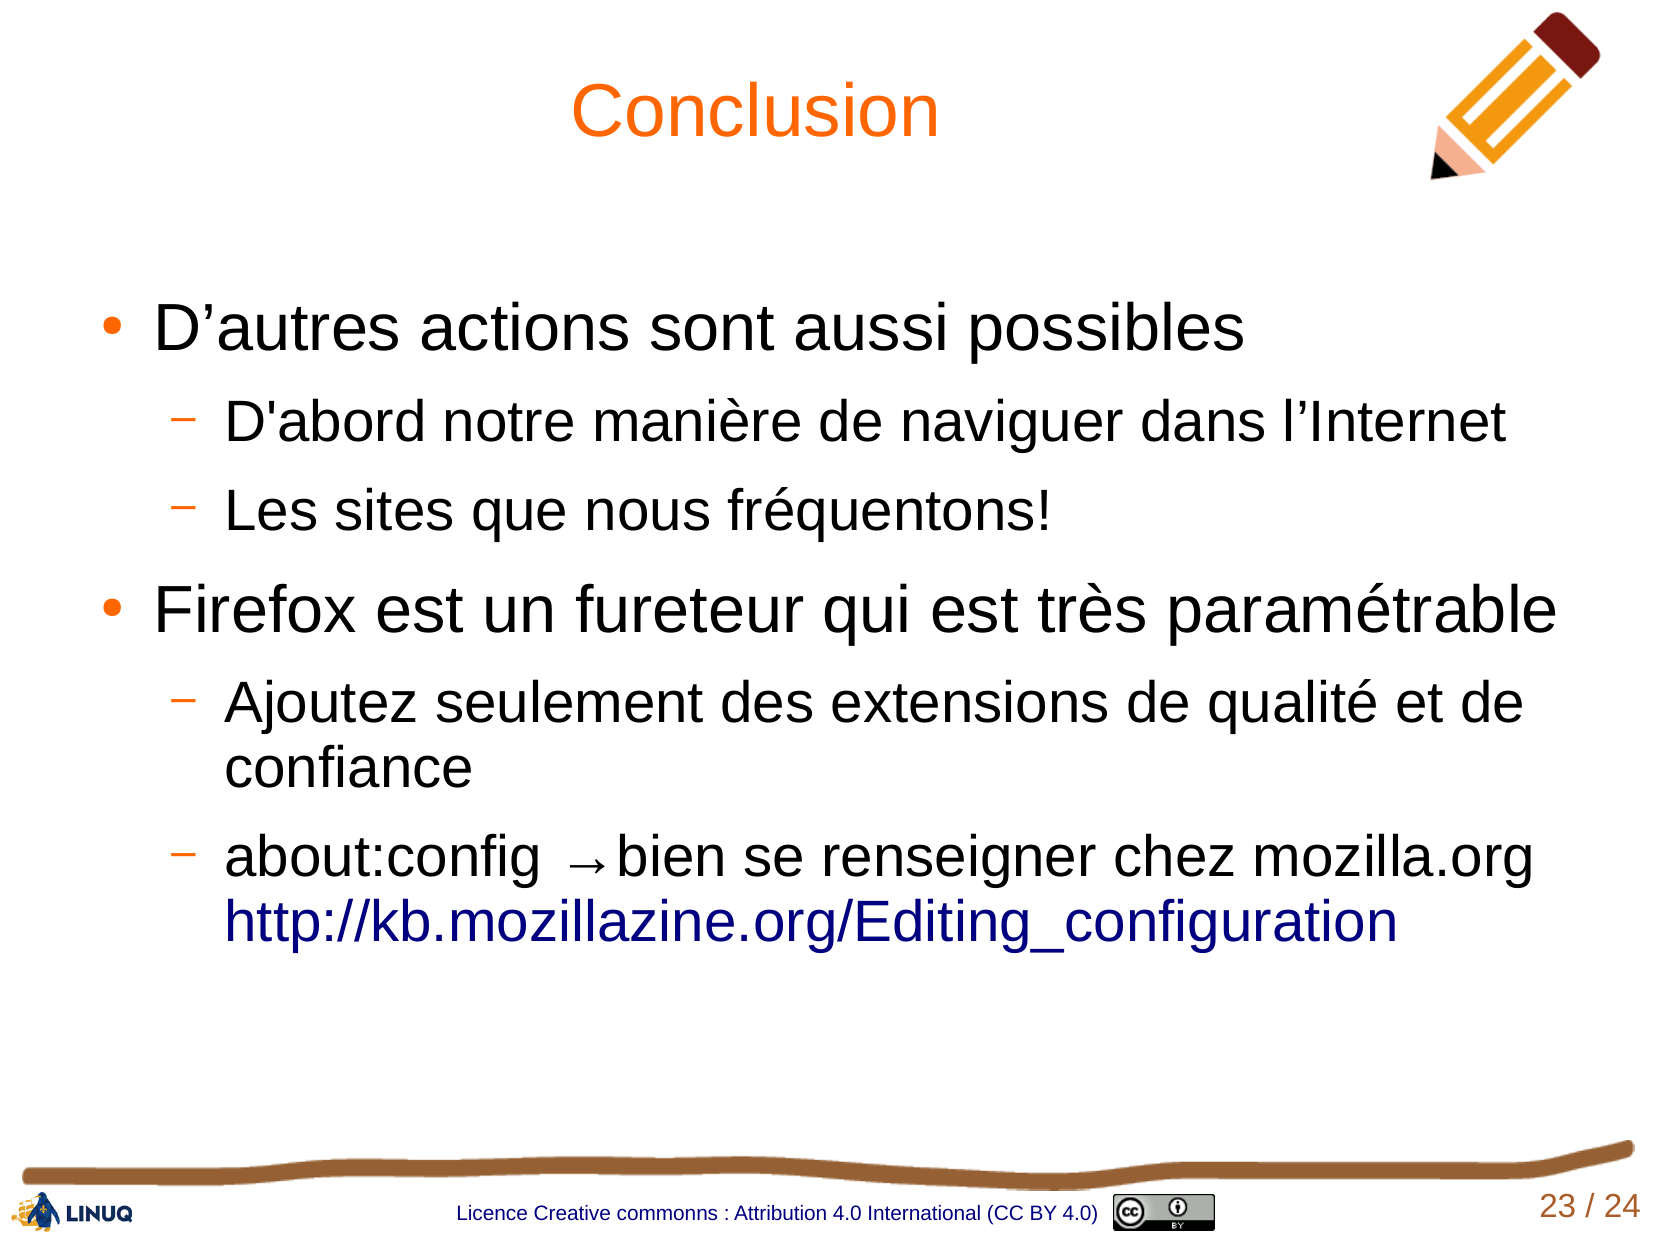

# Conclusion
D’autres actions sont aussi possibles
D'abord notre manière de naviguer dans l’Internet
Les sites que nous fréquentons!
Firefox est un fureteur qui est très paramétrable
Ajoutez seulement des extensions de qualité et de confiance
about:config →bien se renseigner chez mozilla.org
http://kb.mozillazine.org/Editing_configuration